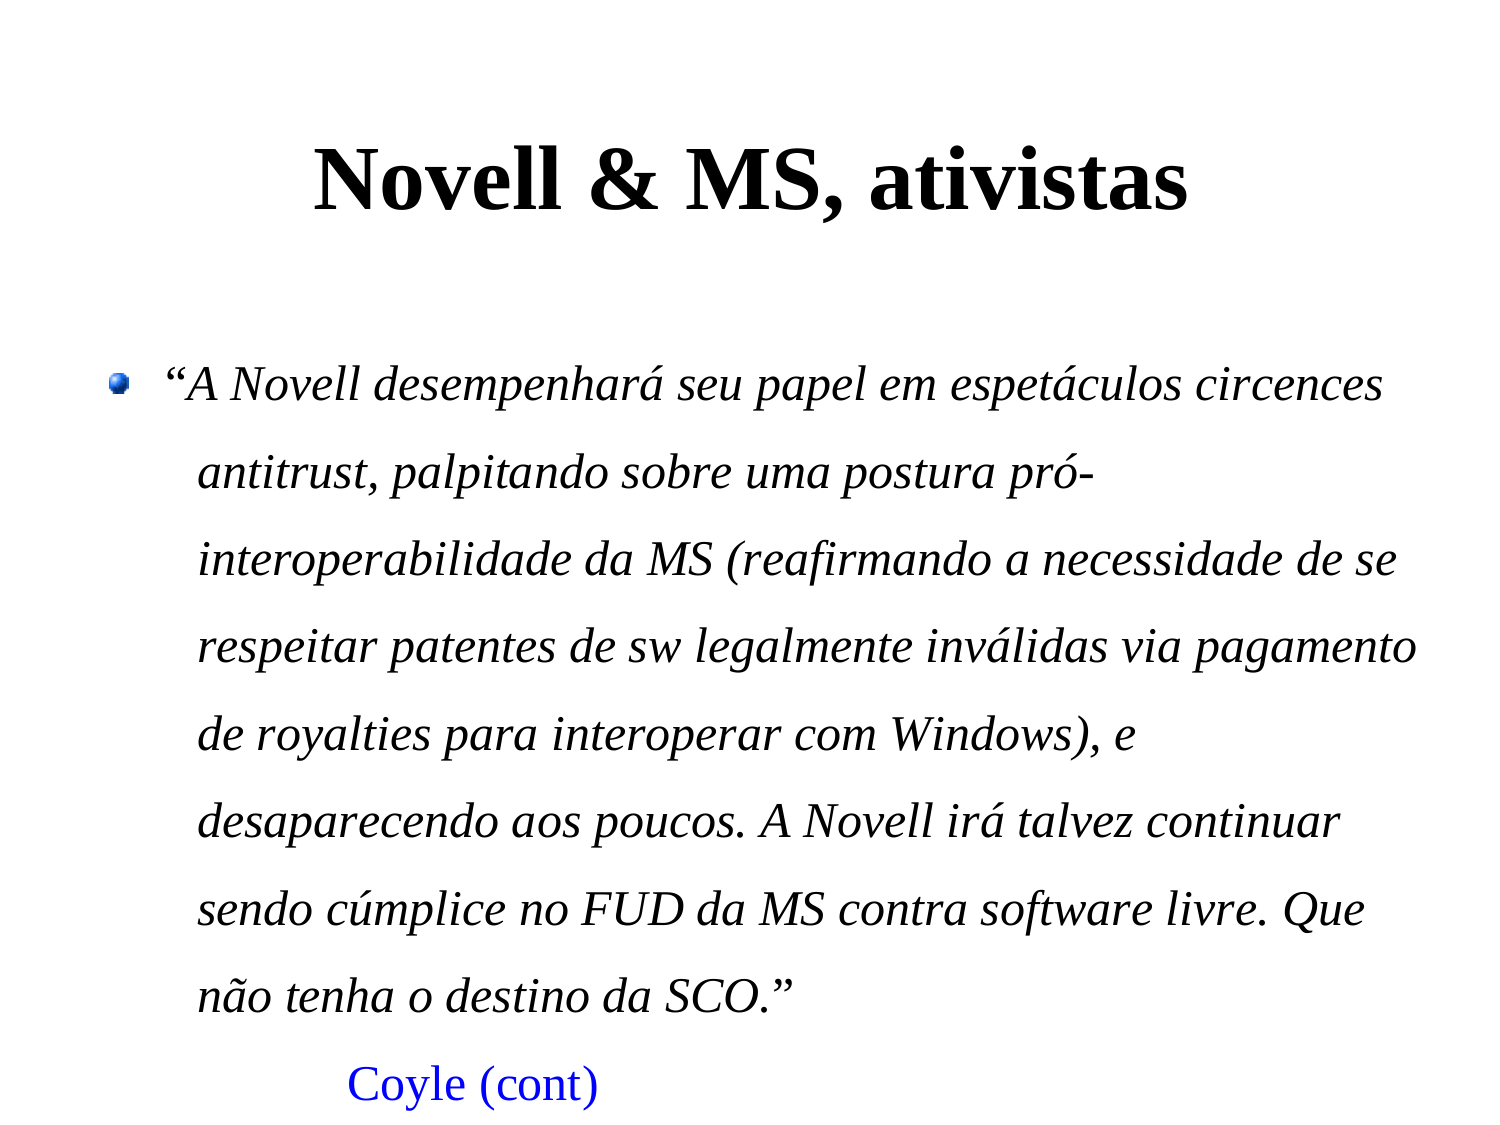

# Novell & MS, ativistas
 “A Novell desempenhará seu papel em espetáculos circences antitrust, palpitando sobre uma postura pró-interoperabilidade da MS (reafirmando a necessidade de se respeitar patentes de sw legalmente inválidas via pagamento de royalties para interoperar com Windows), e desaparecendo aos poucos. A Novell irá talvez continuar sendo cúmplice no FUD da MS contra software livre. Que não tenha o destino da SCO.”
	Coyle (cont)